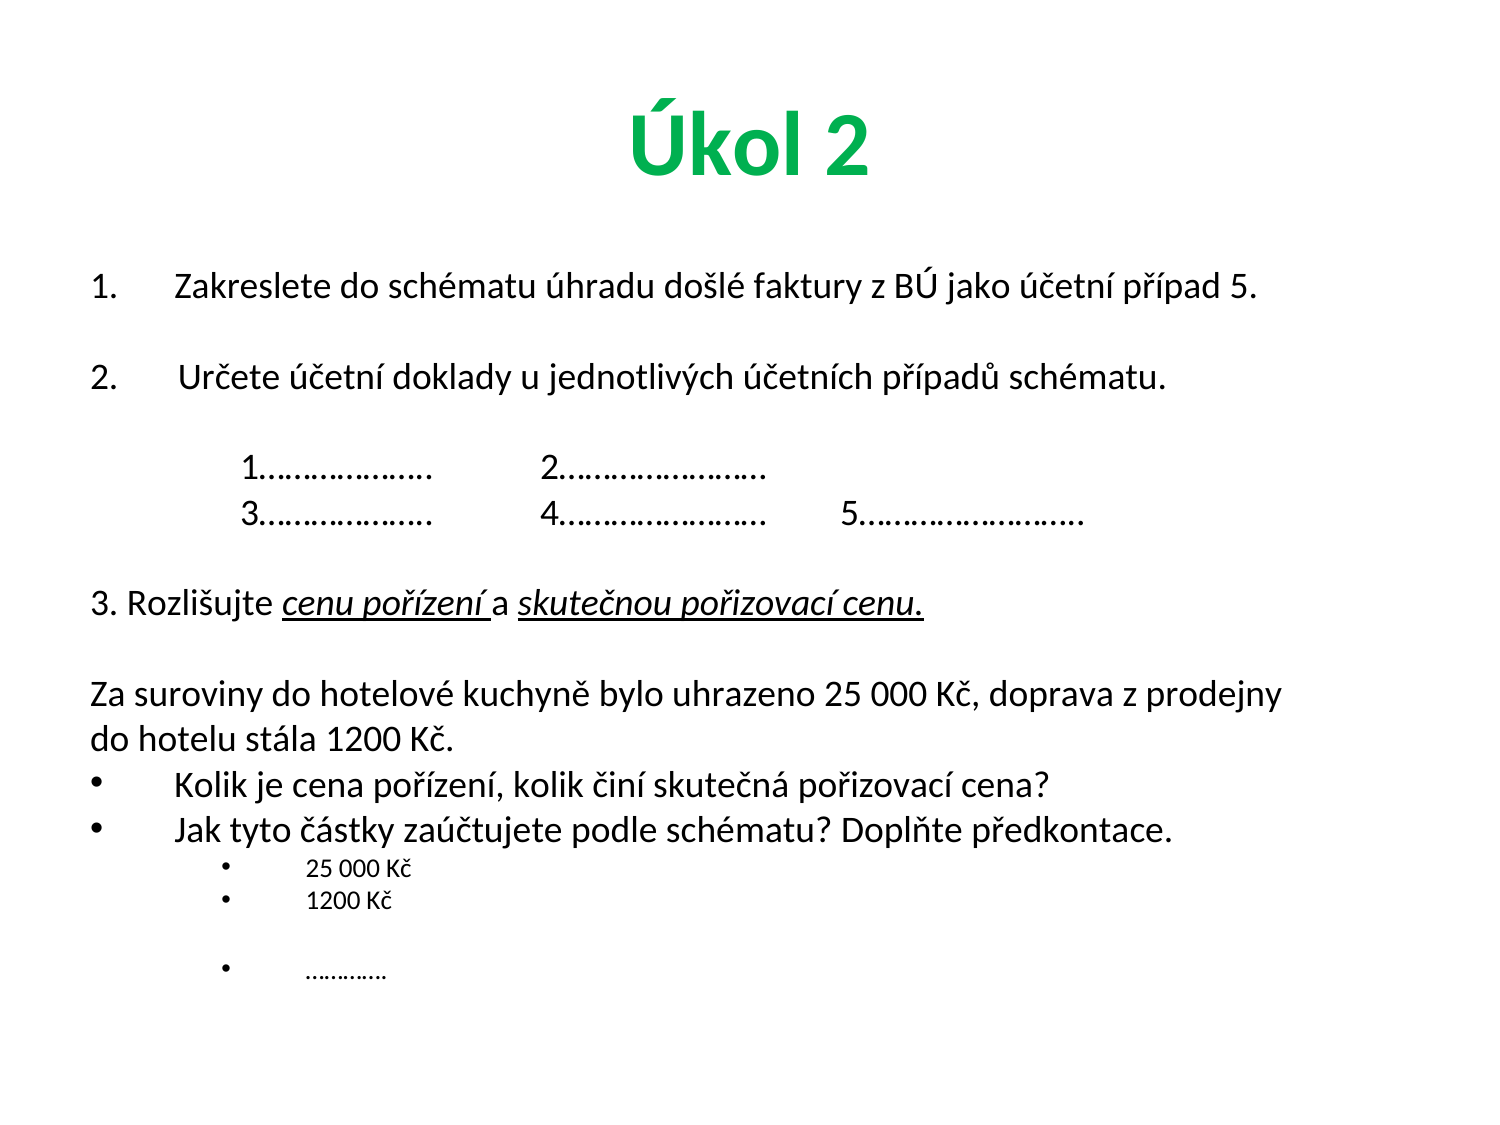

# Úkol 2
Zakreslete do schématu úhradu došlé faktury z BÚ jako účetní případ 5.
2. Určete účetní doklady u jednotlivých účetních případů schématu.
		1………………..	2……………………
		3………………..	4……………………	5……………………..
3. Rozlišujte cenu pořízení a skutečnou pořizovací cenu.
Za suroviny do hotelové kuchyně bylo uhrazeno 25 000 Kč, doprava z prodejny
do hotelu stála 1200 Kč.
Kolik je cena pořízení, kolik činí skutečná pořizovací cena?
Jak tyto částky zaúčtujete podle schématu? Doplňte předkontace.
25 000 Kč
1200 Kč
………….